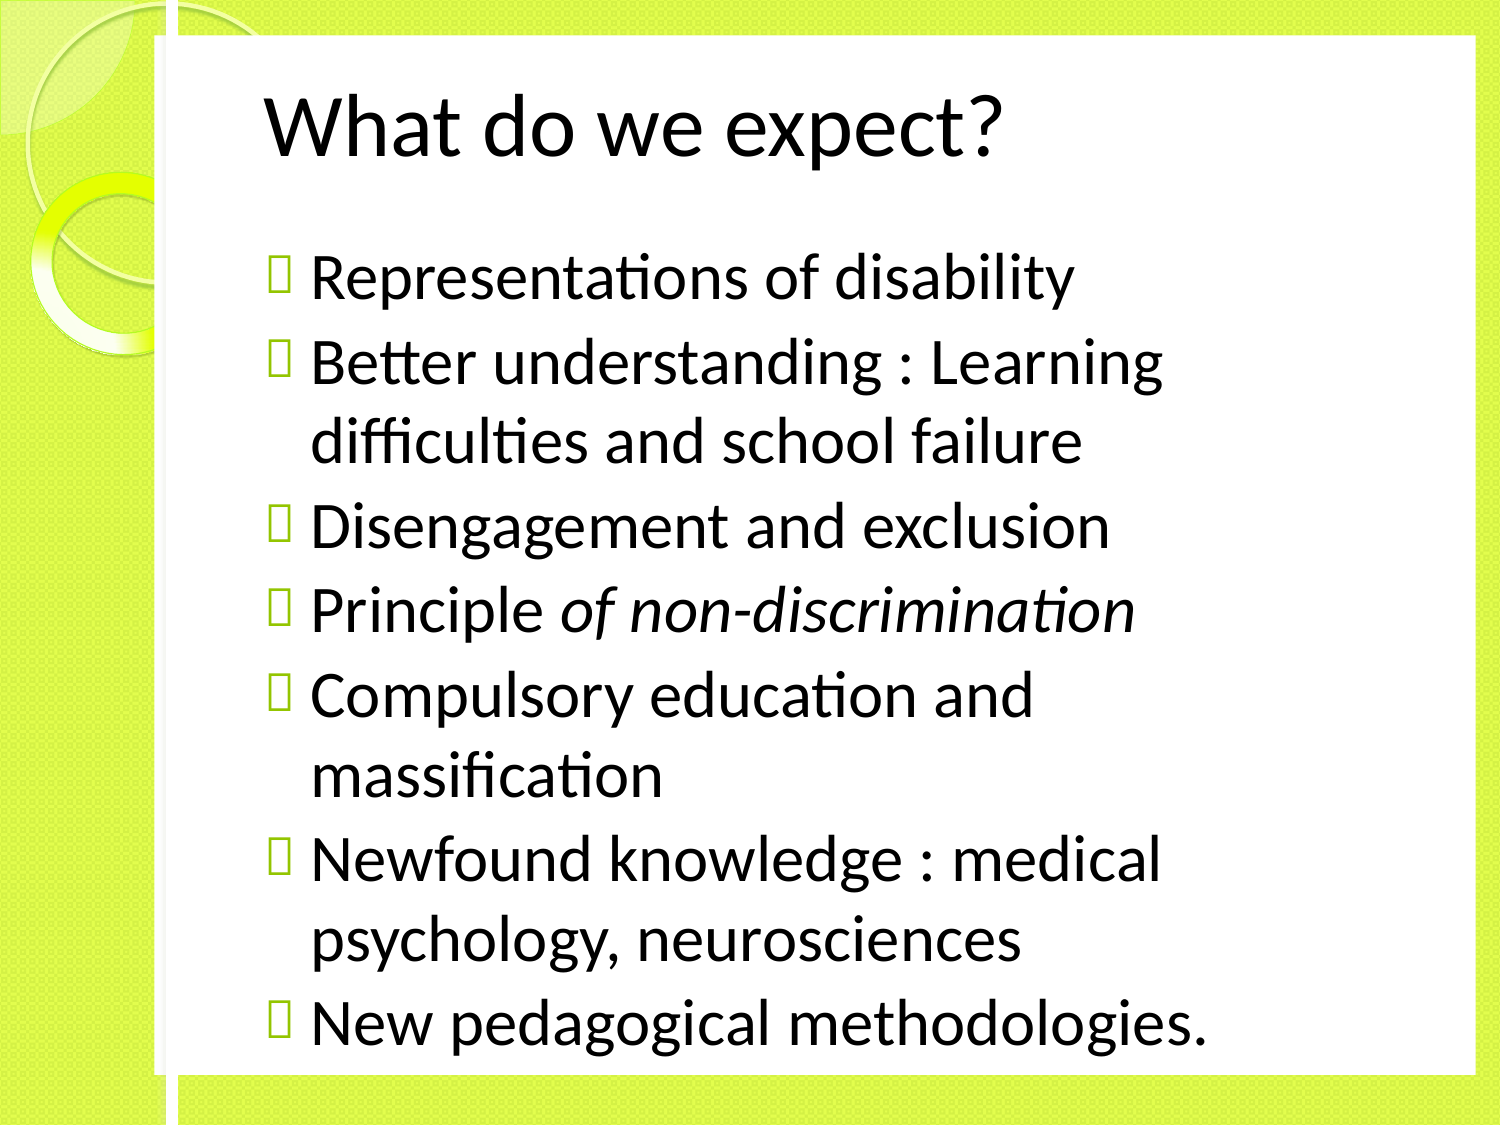

# What do we expect?
Representations of disability
Better understanding : Learning difficulties and school failure
Disengagement and exclusion
Principle of non-discrimination
Compulsory education and massification
Newfound knowledge : medical psychology, neurosciences
New pedagogical methodologies.